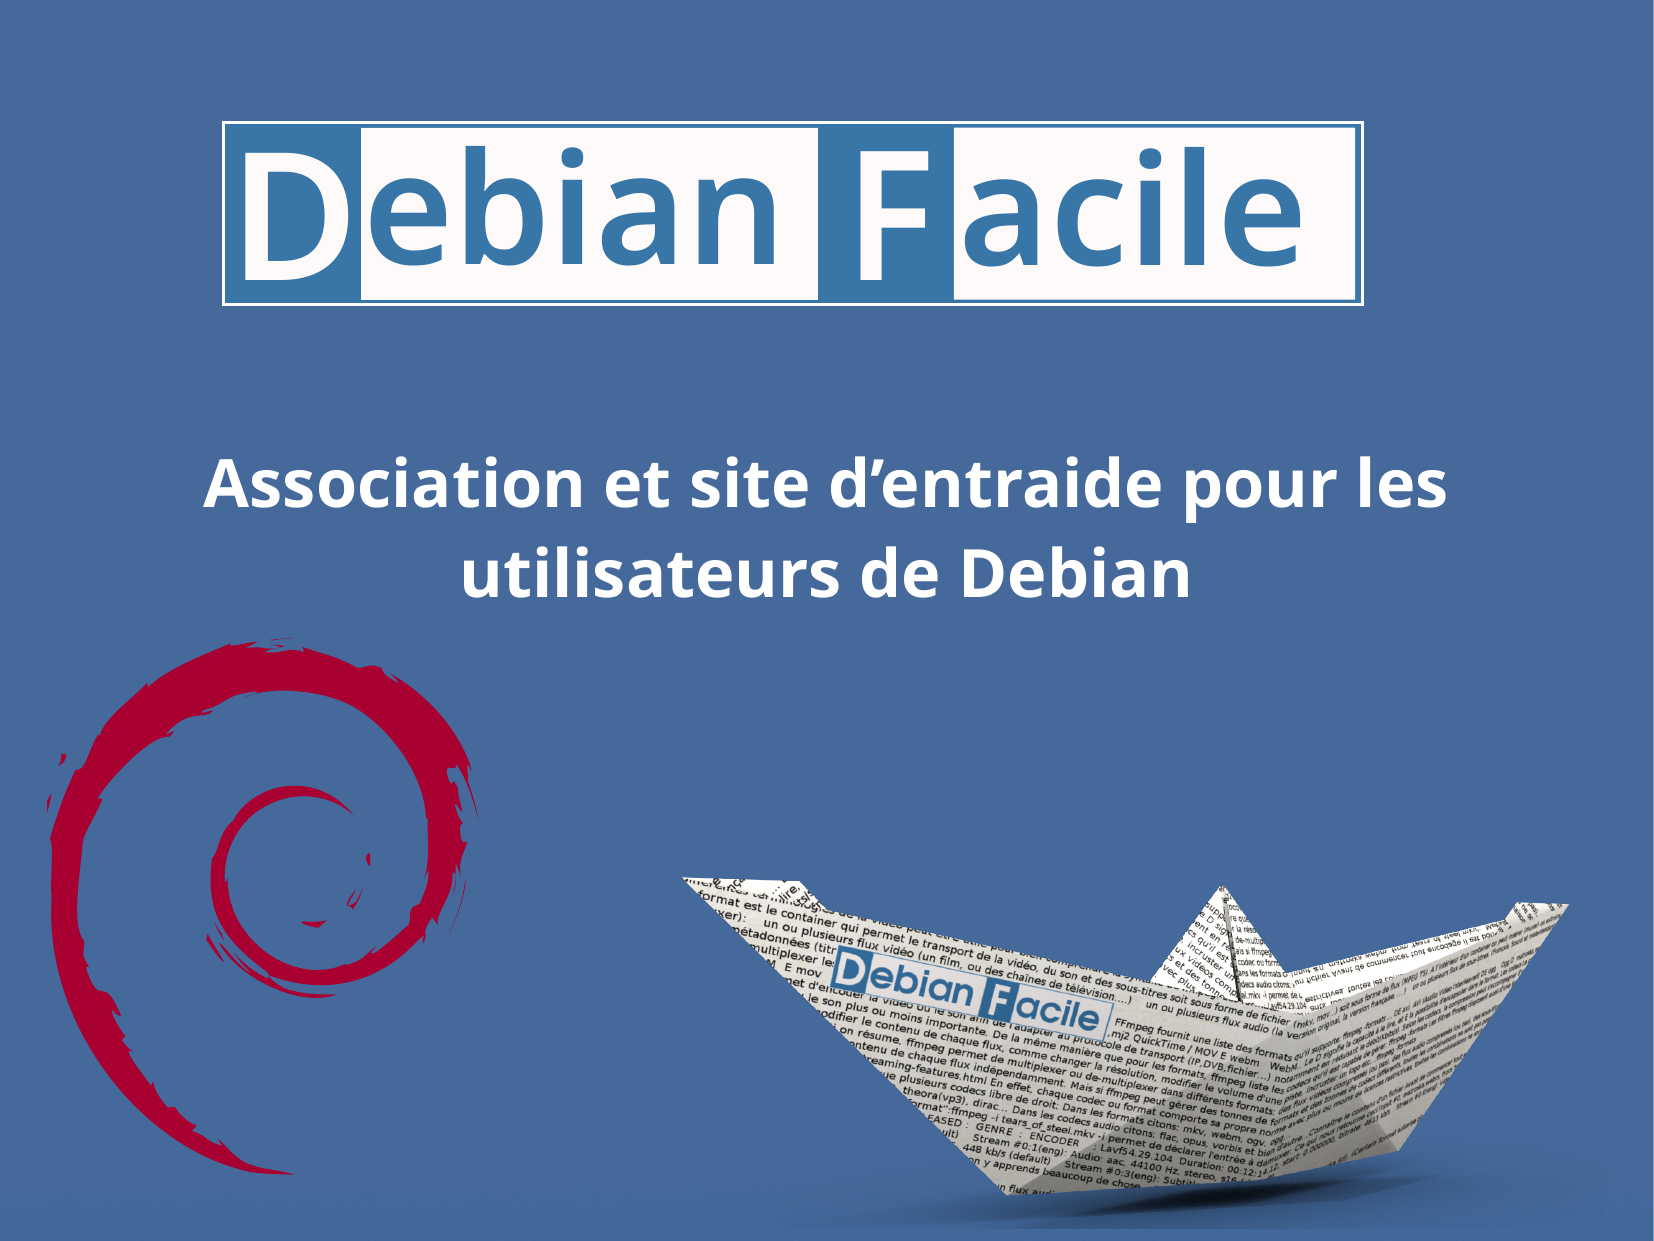

# Association et site d’entraide pour les utilisateurs de Debian